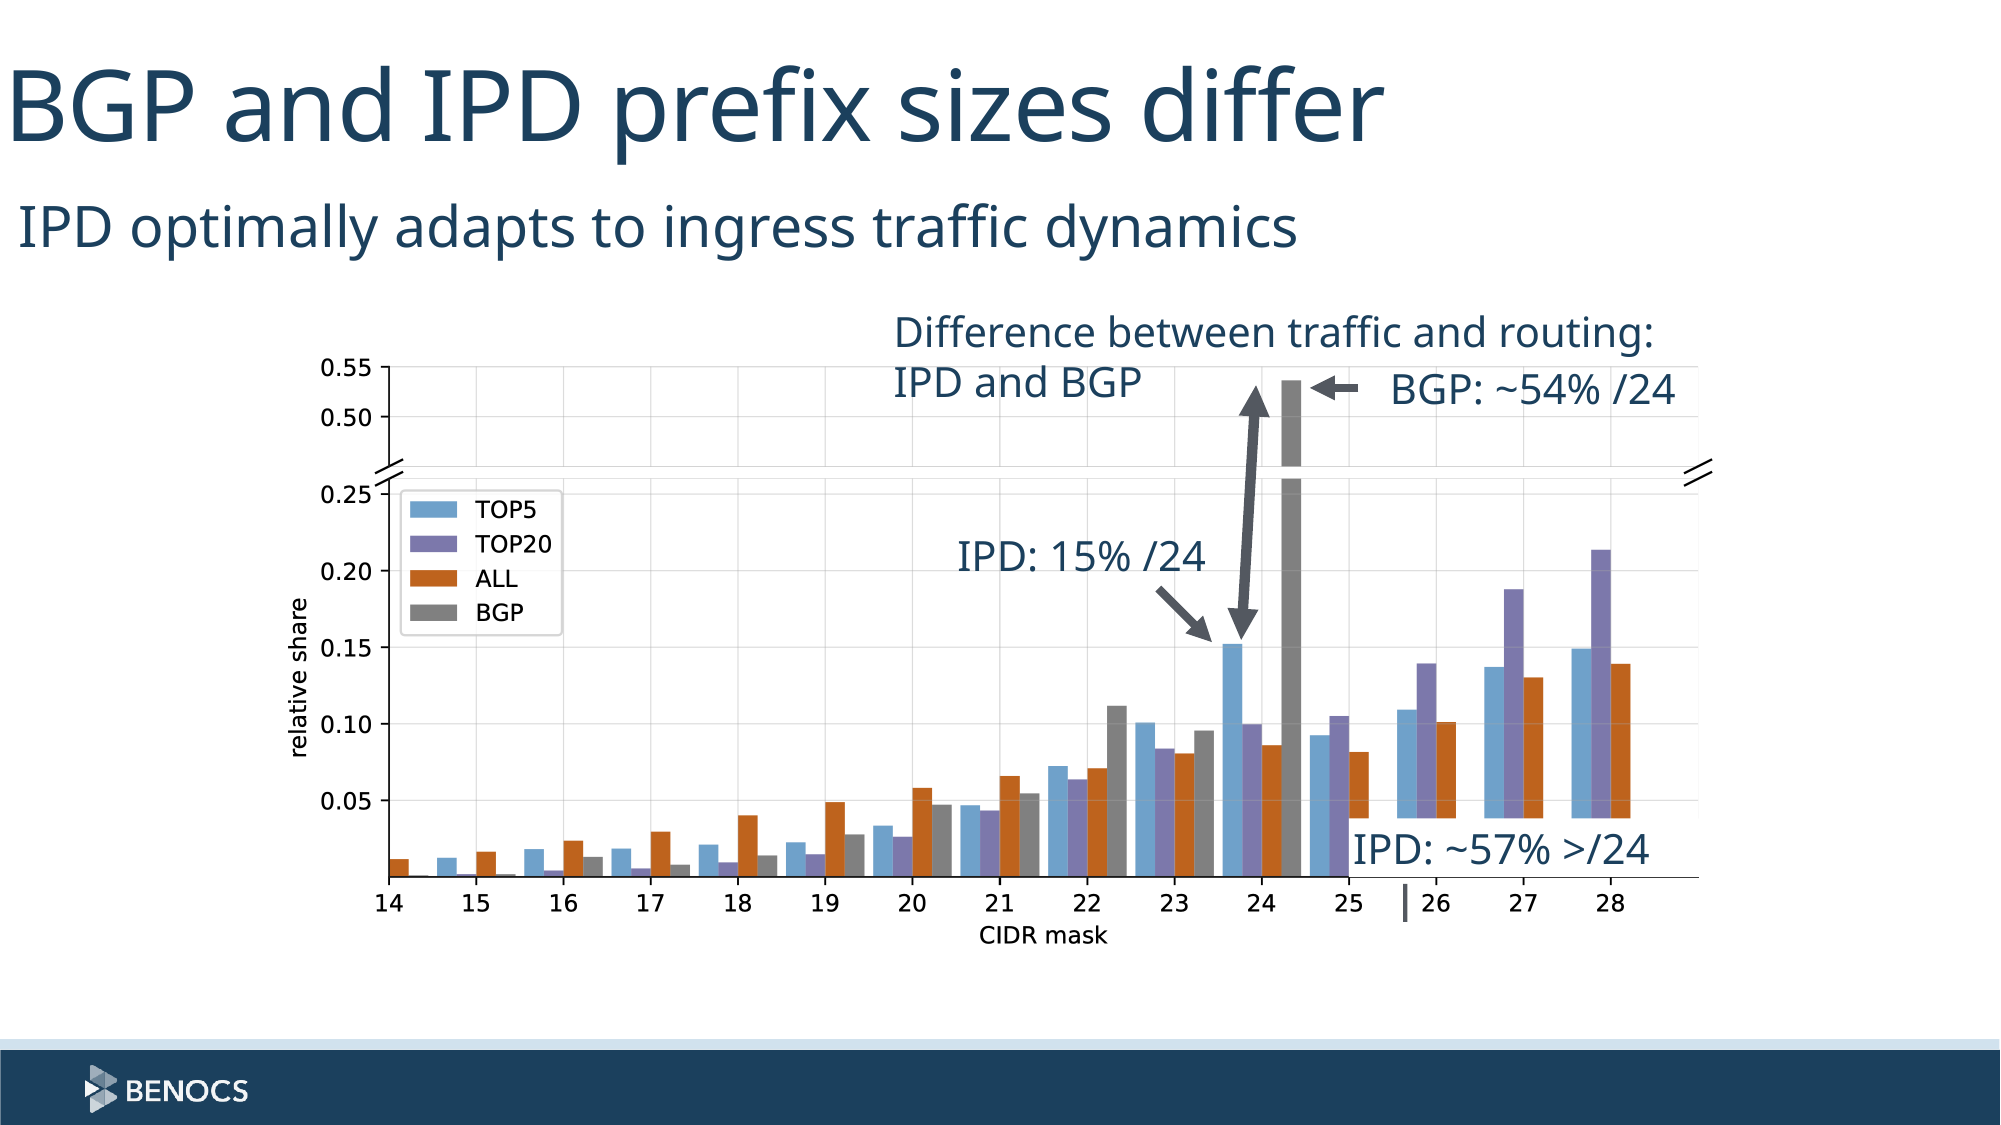

BGP and IPD prefix sizes differ
# IPD optimally adapts to ingress traffic dynamics
Difference between traffic and routing:
IPD and BGP
BGP: ~54% /24
IPD: 15% /24
IPD: ~57% >/24